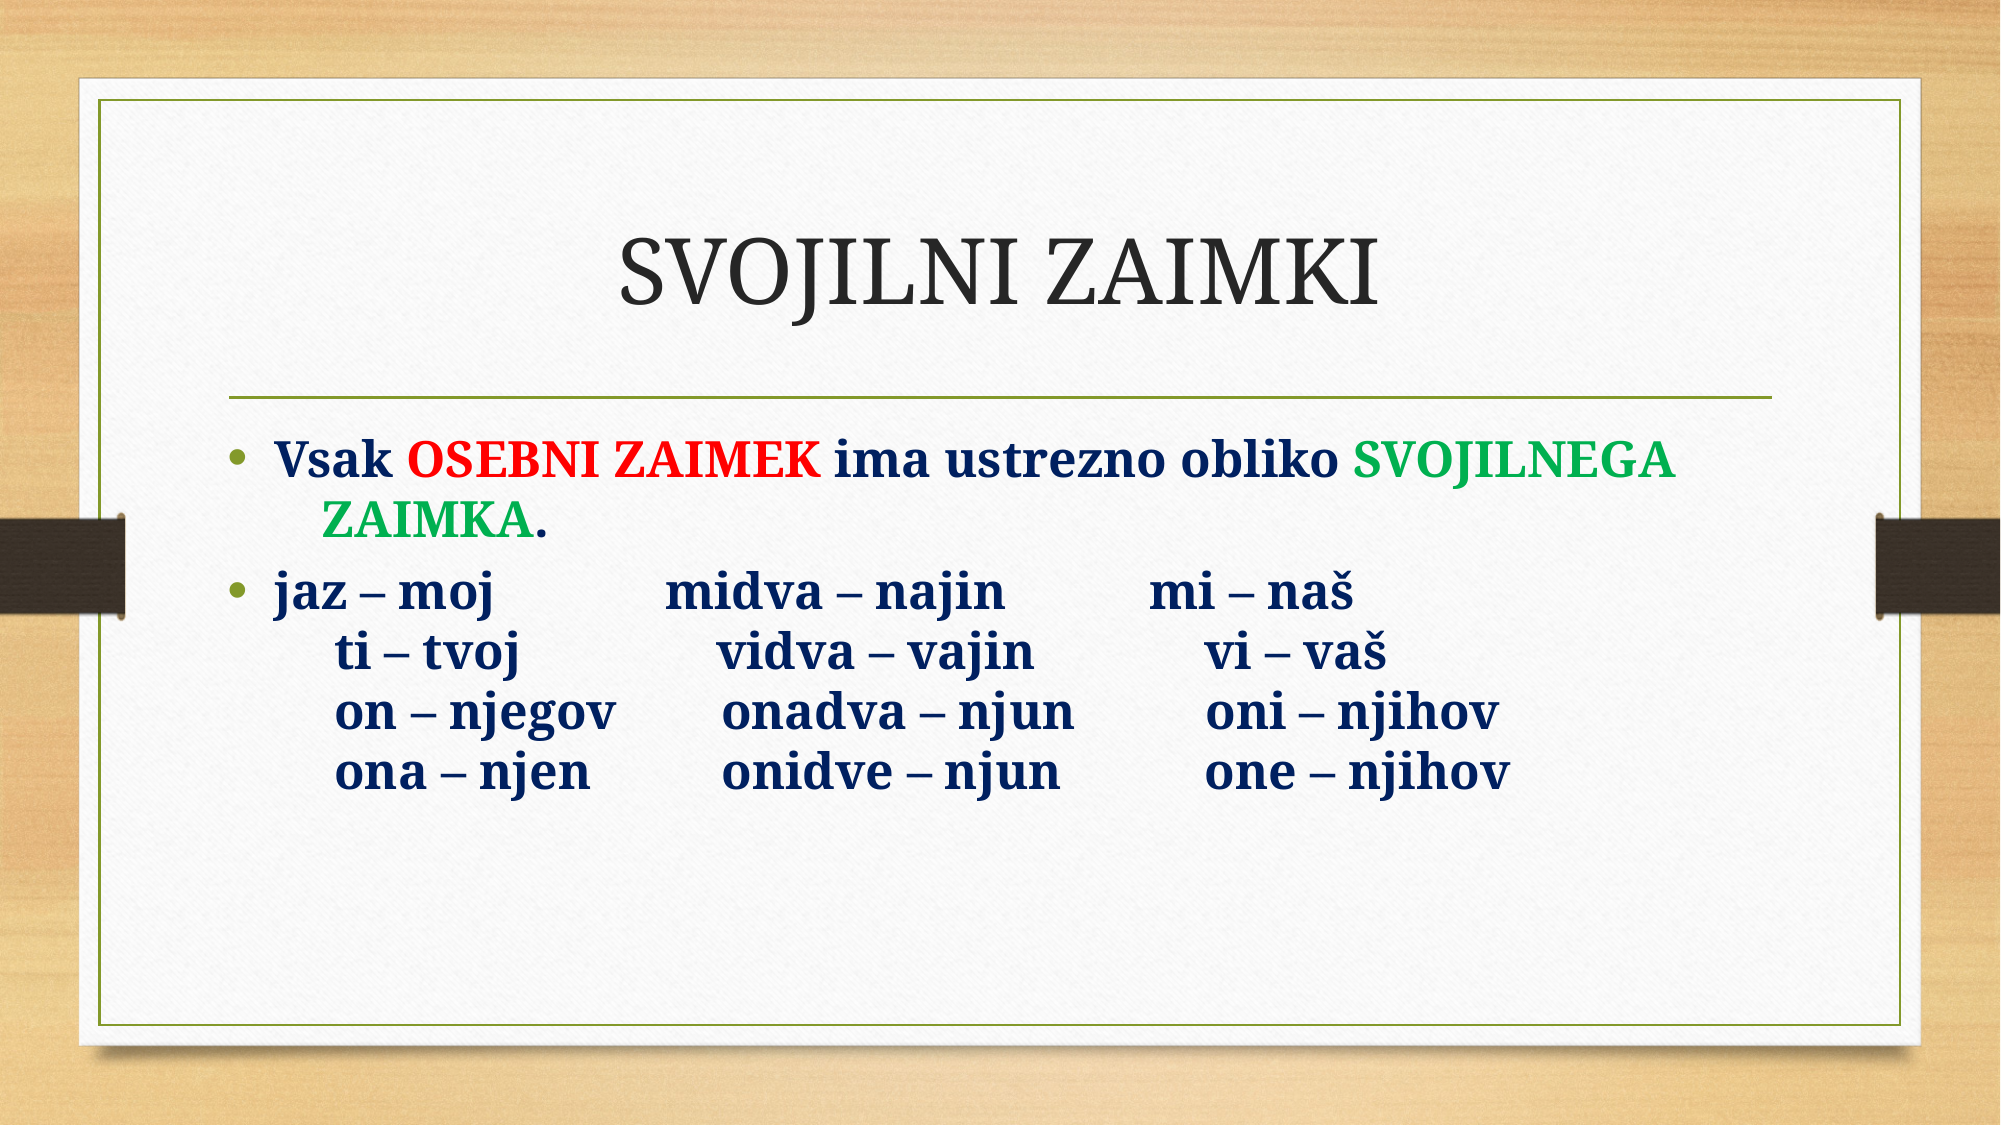

# SVOJILNI ZAIMKI
Vsak OSEBNI ZAIMEK ima ustrezno obliko SVOJILNEGA ZAIMKA.
jaz – moj midva – najin mi – naš
 ti – tvoj vidva – vajin vi – vaš
 on – njegov onadva – njun oni – njihov
 ona – njen onidve – njun one – njihov